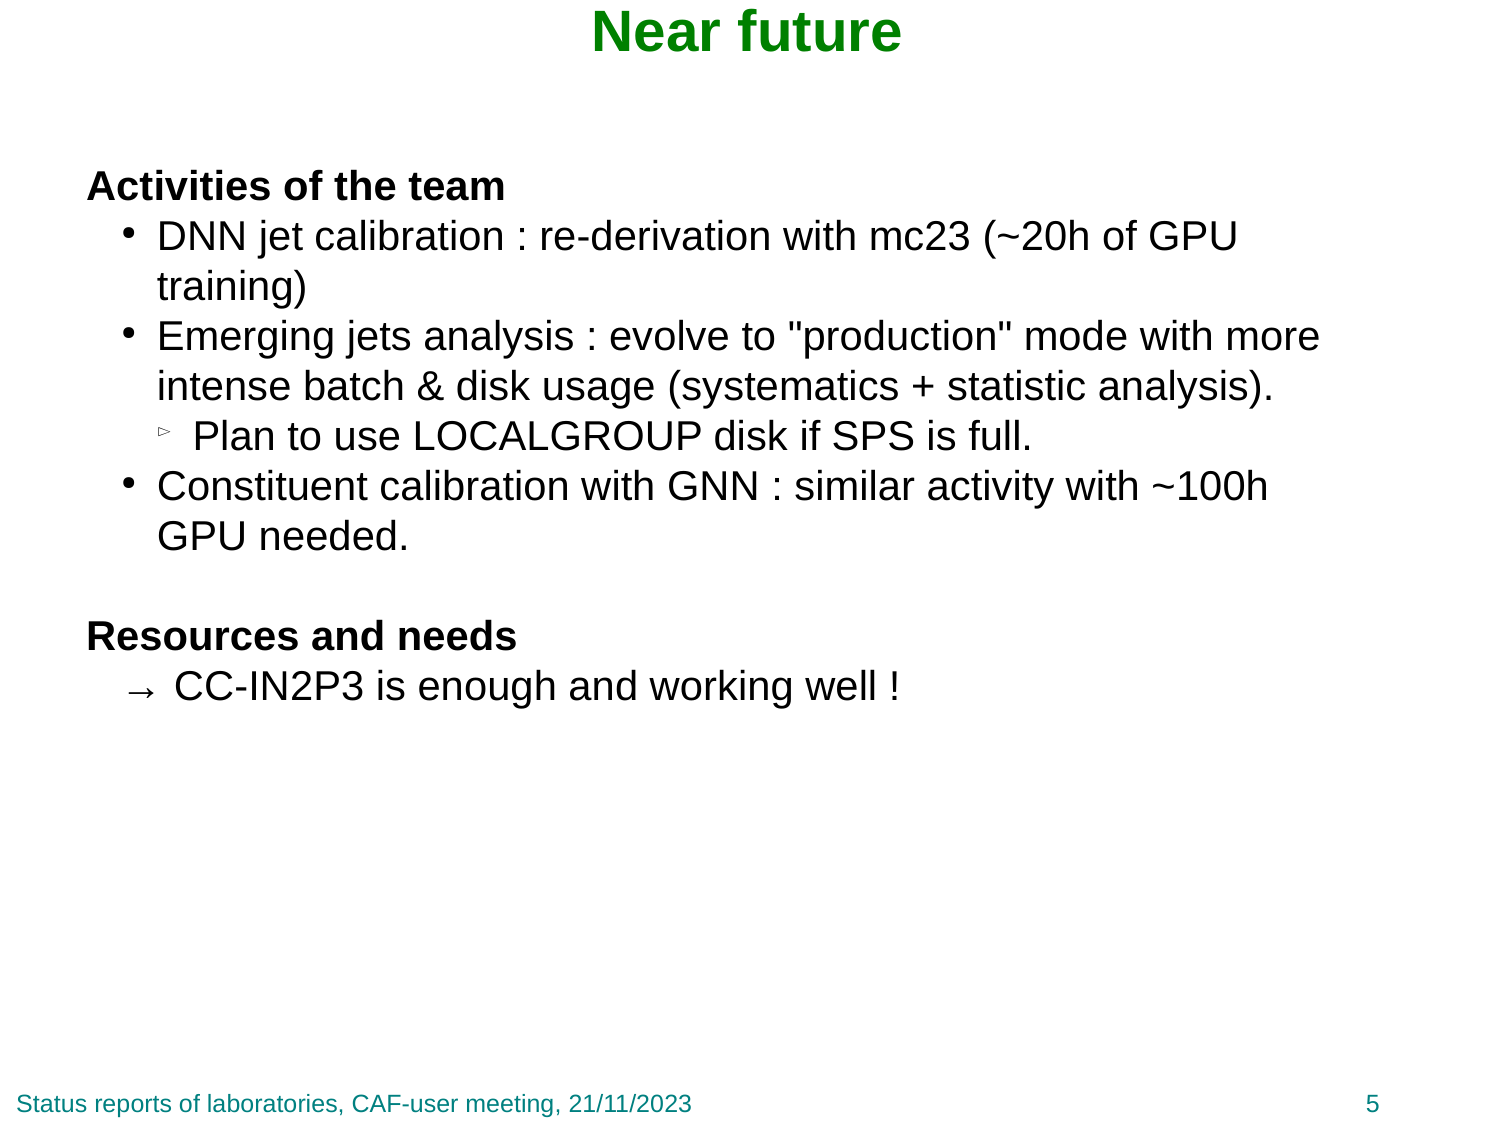

Near future
Activities of the team
DNN jet calibration : re-derivation with mc23 (~20h of GPU training)
Emerging jets analysis : evolve to "production" mode with more intense batch & disk usage (systematics + statistic analysis).
Plan to use LOCALGROUP disk if SPS is full.
Constituent calibration with GNN : similar activity with ~100h GPU needed.
Resources and needs
 → CC-IN2P3 is enough and working well !